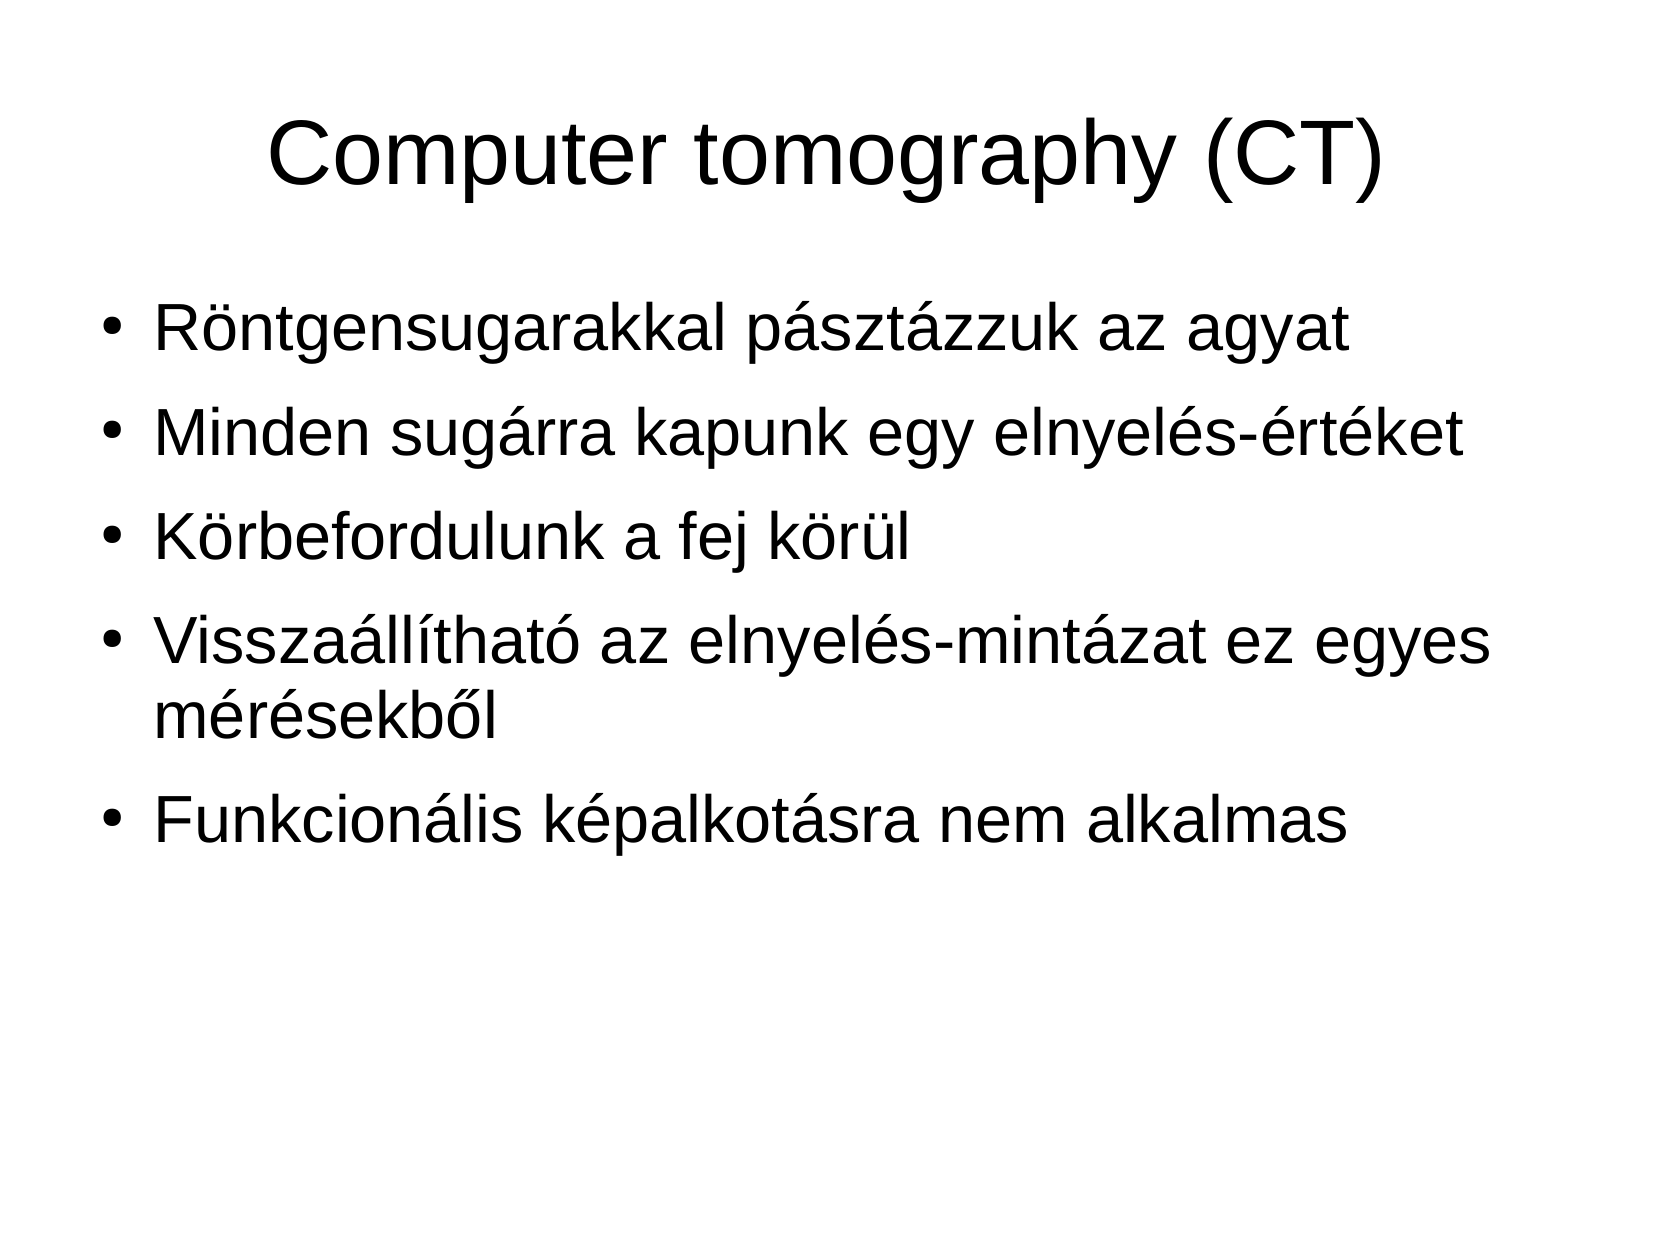

# Computer tomography (CT)
Röntgensugarakkal pásztázzuk az agyat
Minden sugárra kapunk egy elnyelés-értéket
Körbefordulunk a fej körül
Visszaállítható az elnyelés-mintázat ez egyes mérésekből
Funkcionális képalkotásra nem alkalmas